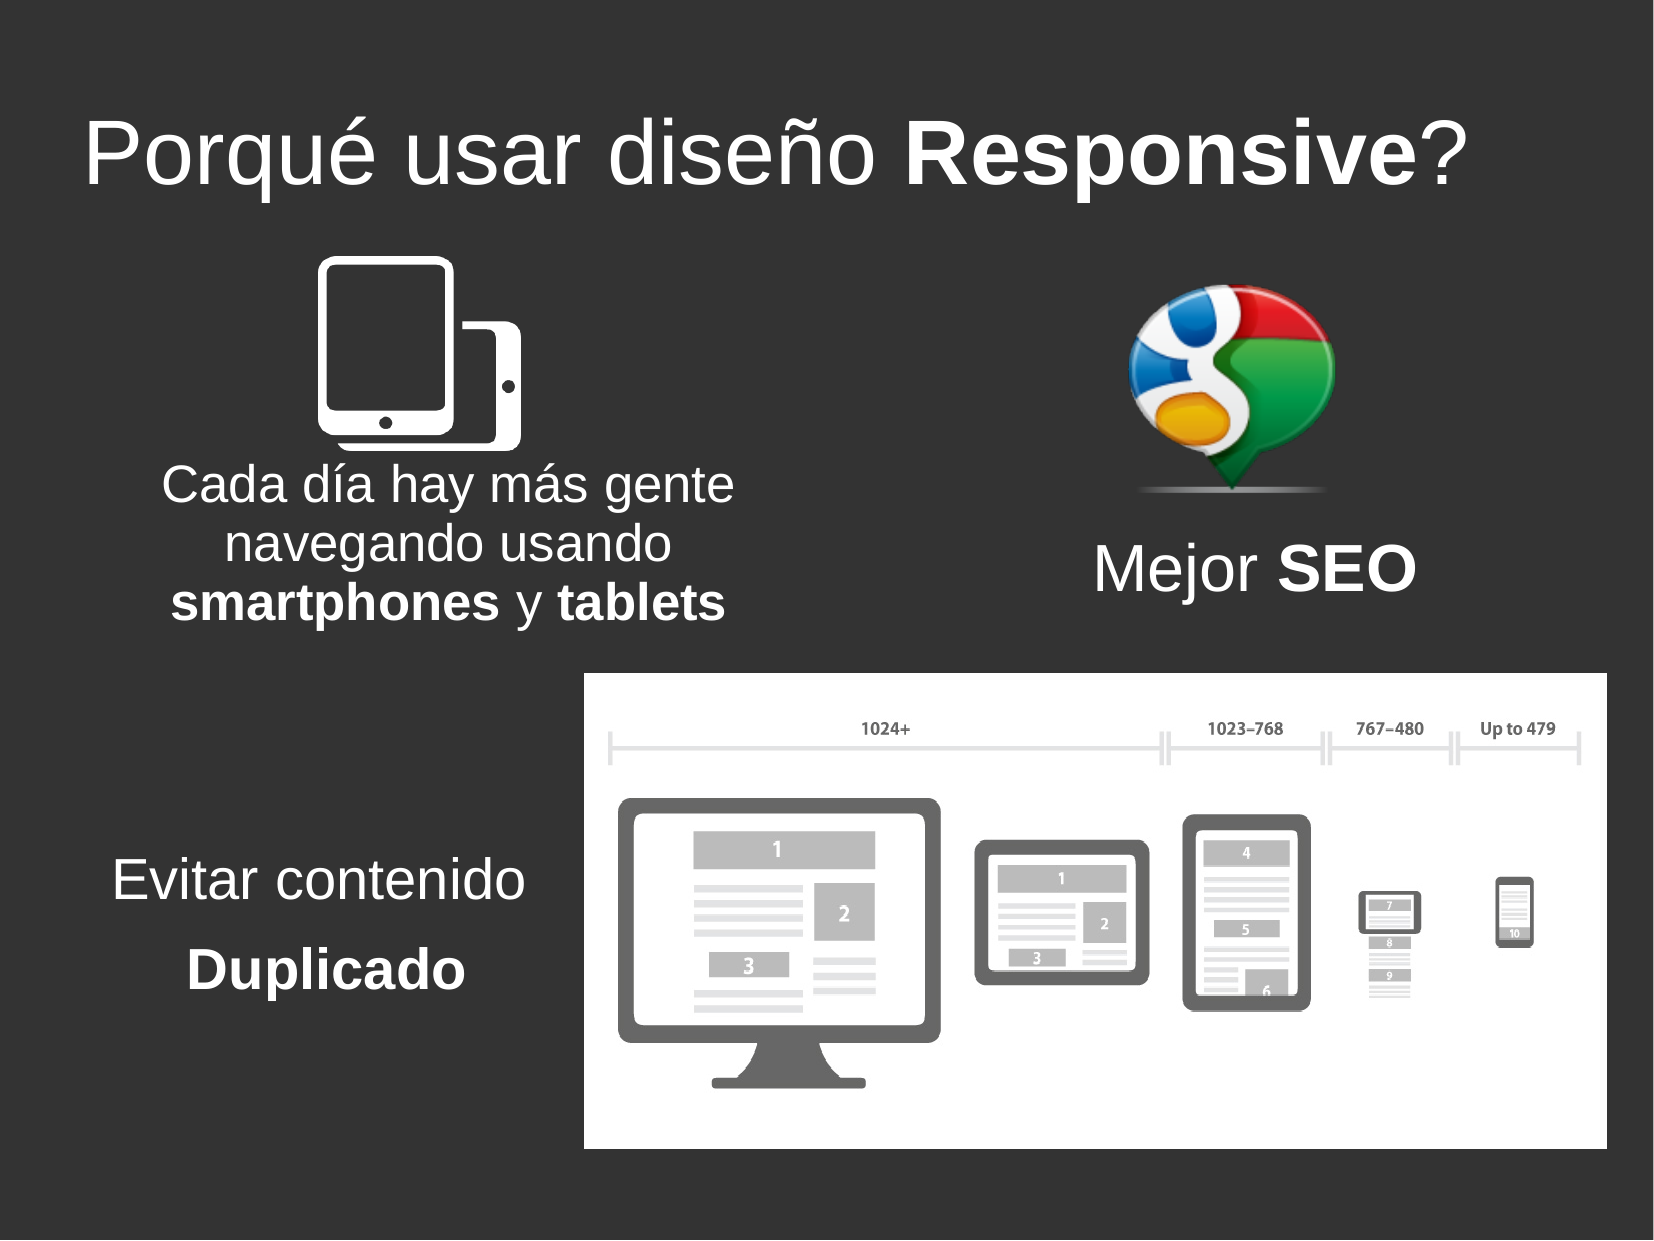

# Porqué usar diseño Responsive?
Cada día hay más gente navegando usando smartphones y tablets
Mejor SEO
Evitar contenido
 Duplicado